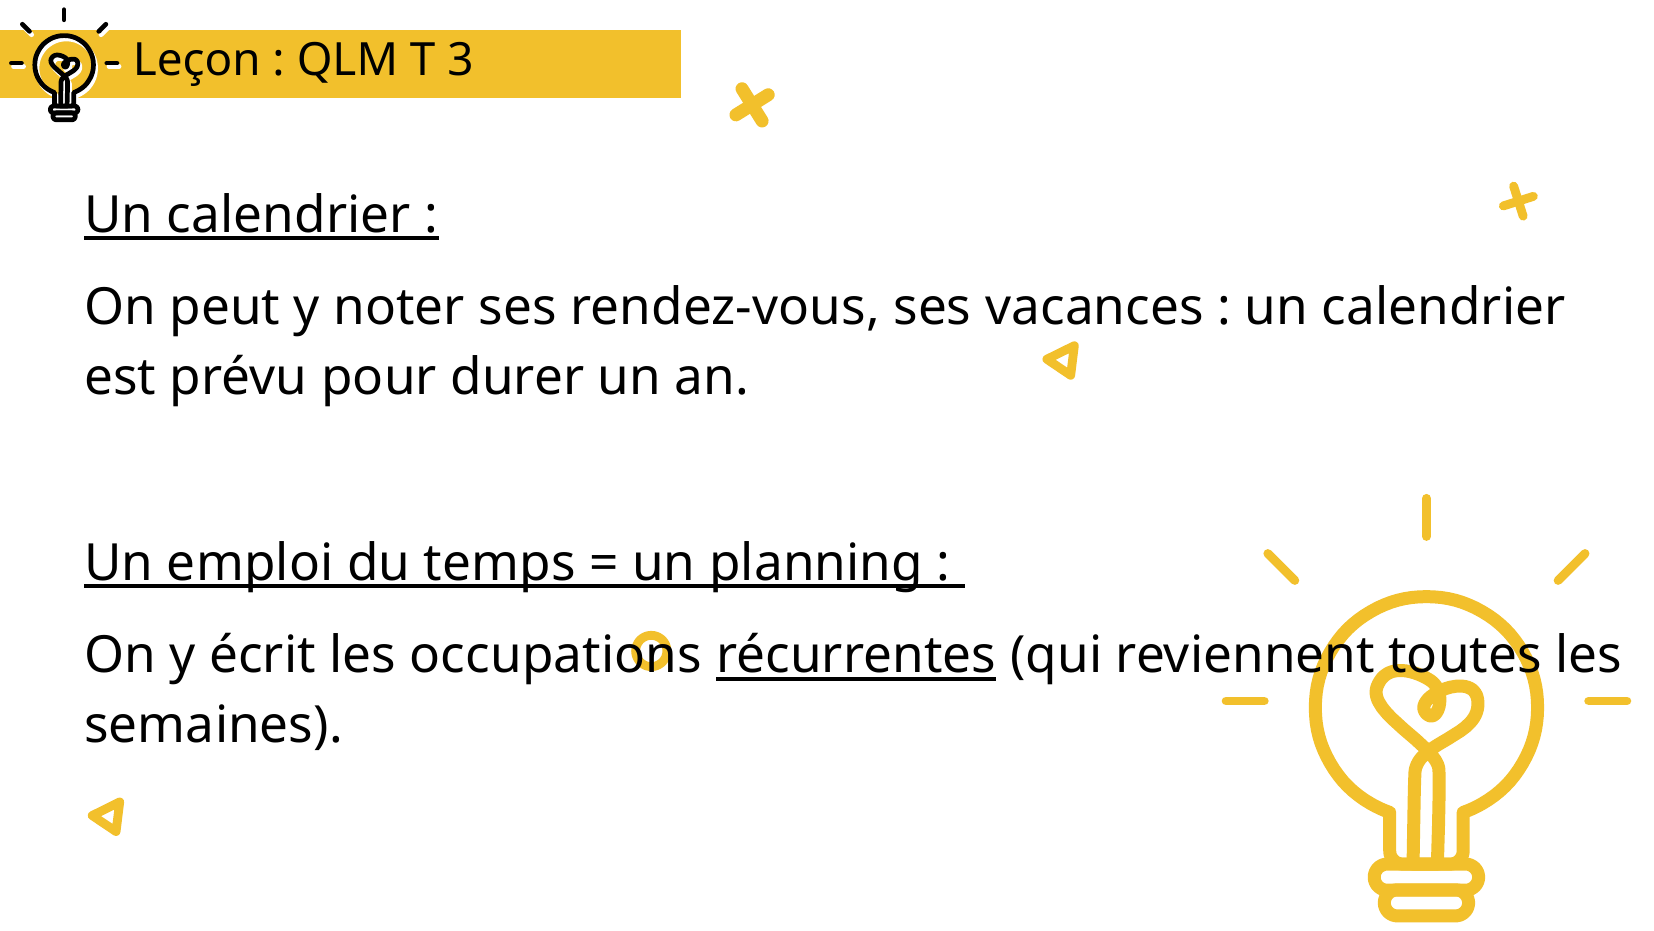

# Leçon : QLM T 3
Un calendrier :
On peut y noter ses rendez-vous, ses vacances : un calendrier est prévu pour durer un an.
Un emploi du temps = un planning :
On y écrit les occupations récurrentes (qui reviennent toutes les semaines).